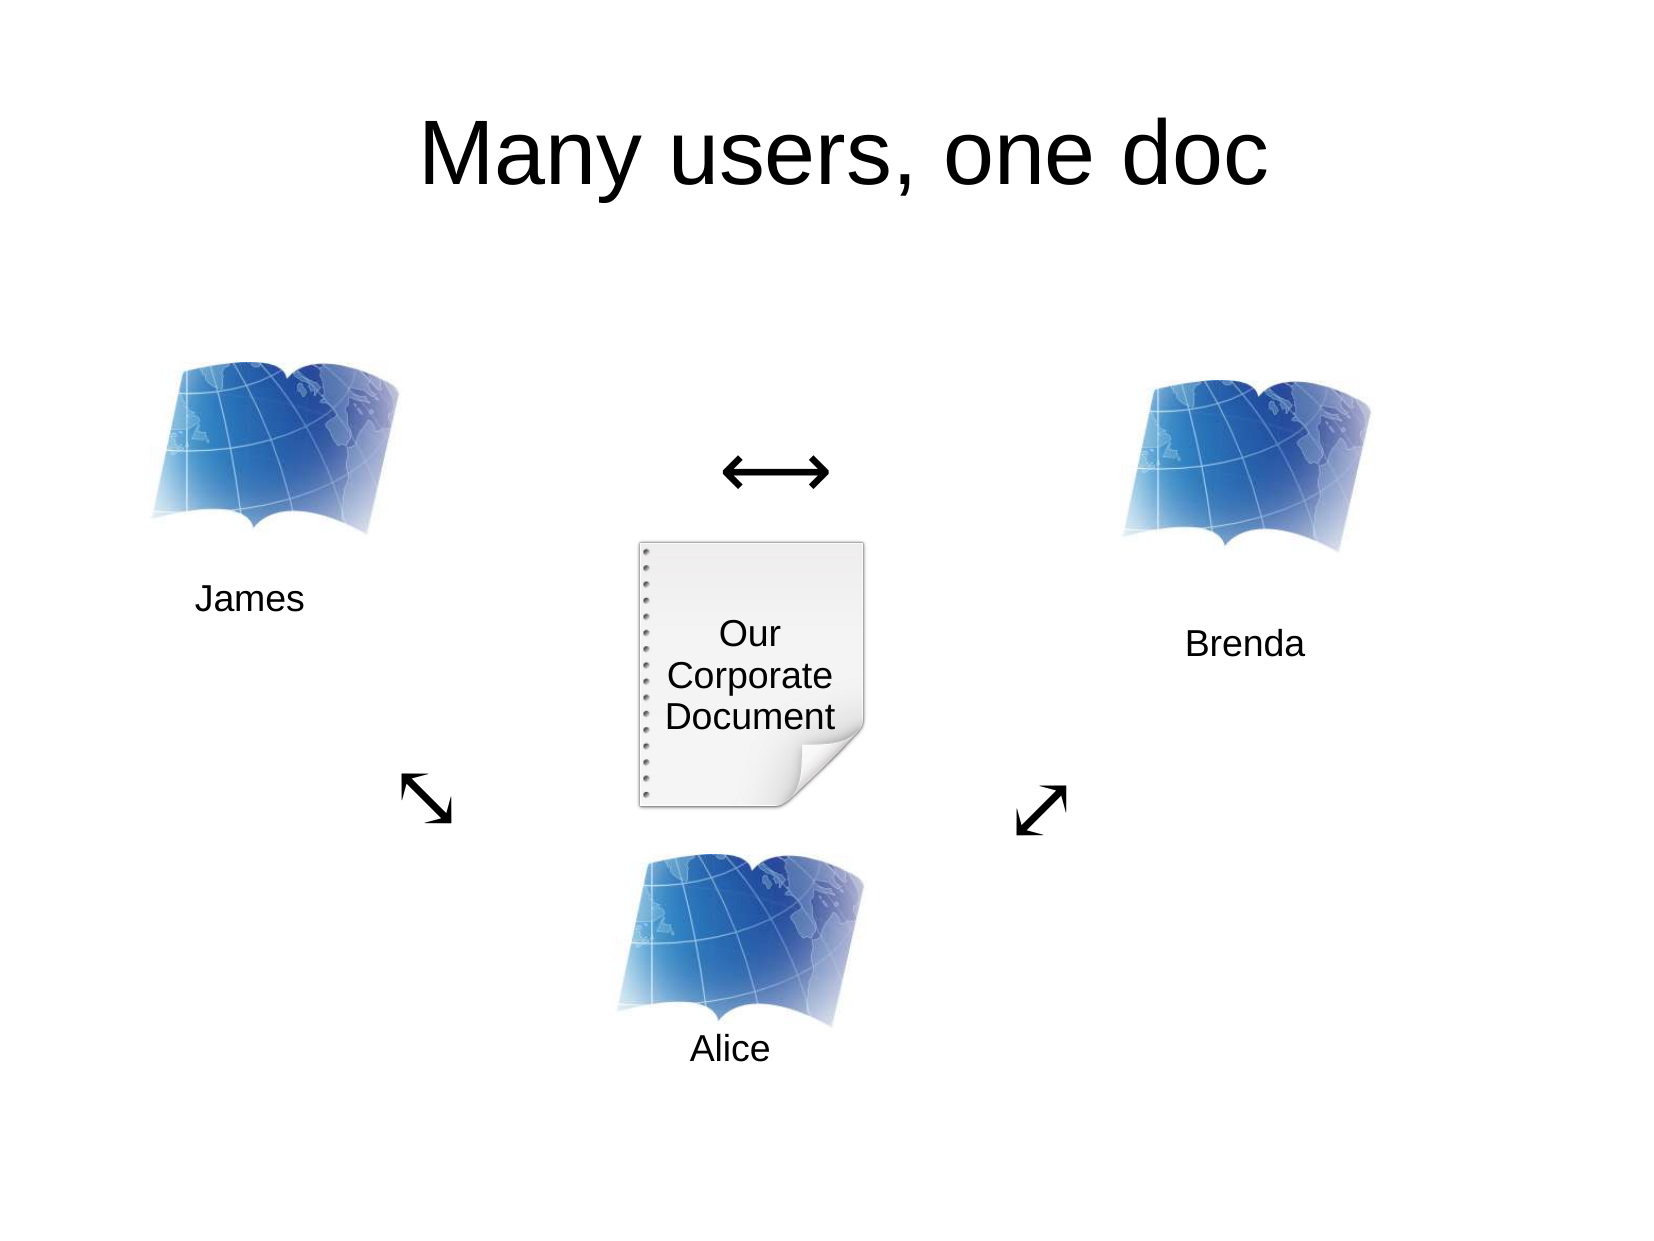

# Many users, one doc
⟷
Our
Corporate
Document
James
Brenda
⤡
⤢
Alice